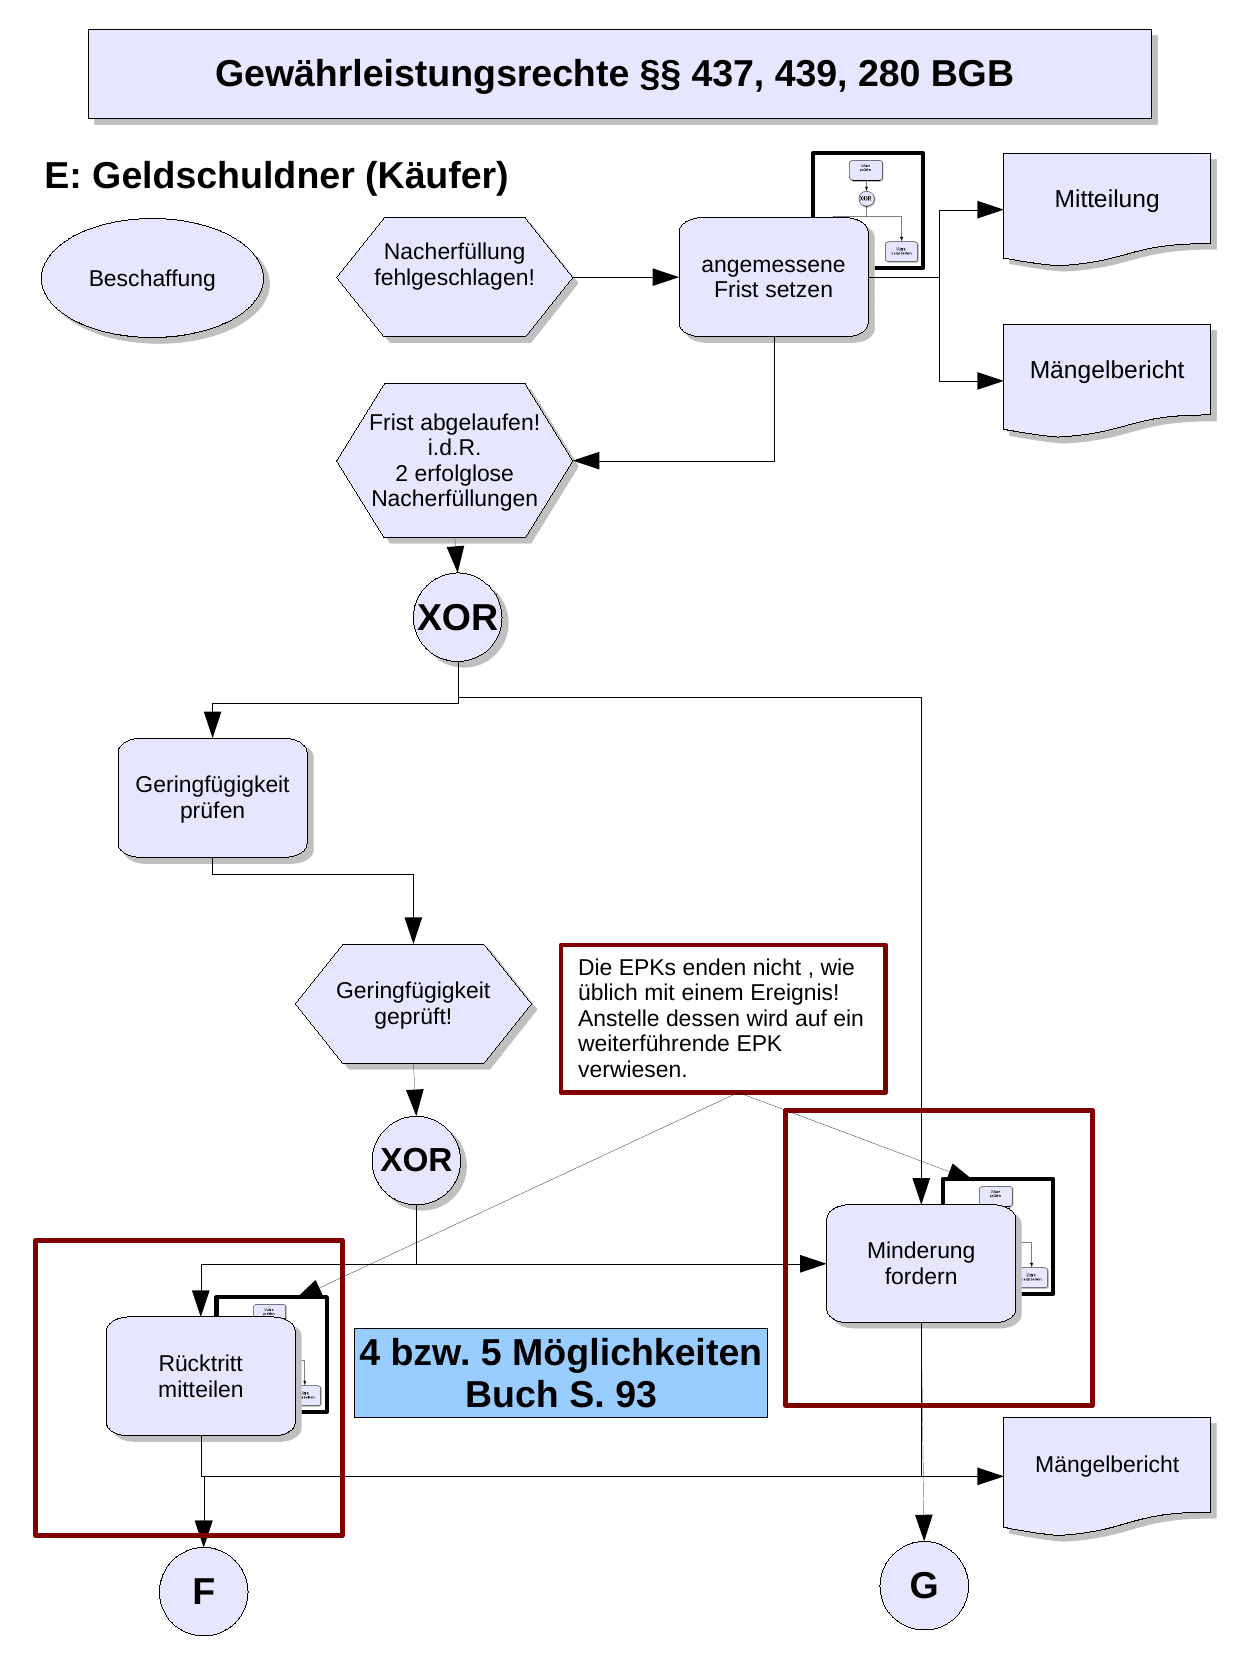

Gewährleistungsrechte §§ 437, 439, 280 BGB
E: Geldschuldner (Käufer)
Mitteilung
Nacherfüllung
fehlgeschlagen!
angemessene
Frist setzen
Beschaffung
Mängelbericht
Frist abgelaufen!
i.d.R.
2 erfolglose
Nacherfüllungen
XOR
Geringfügigkeit
prüfen
Geringfügigkeit
geprüft!
Die EPKs enden nicht , wie
üblich mit einem Ereignis!
Anstelle dessen wird auf ein
weiterführende EPK
verwiesen.
XOR
Minderung
fordern
Rücktritt
mitteilen
4 bzw. 5 Möglichkeiten
Buch S. 93
Mängelbericht
G
F